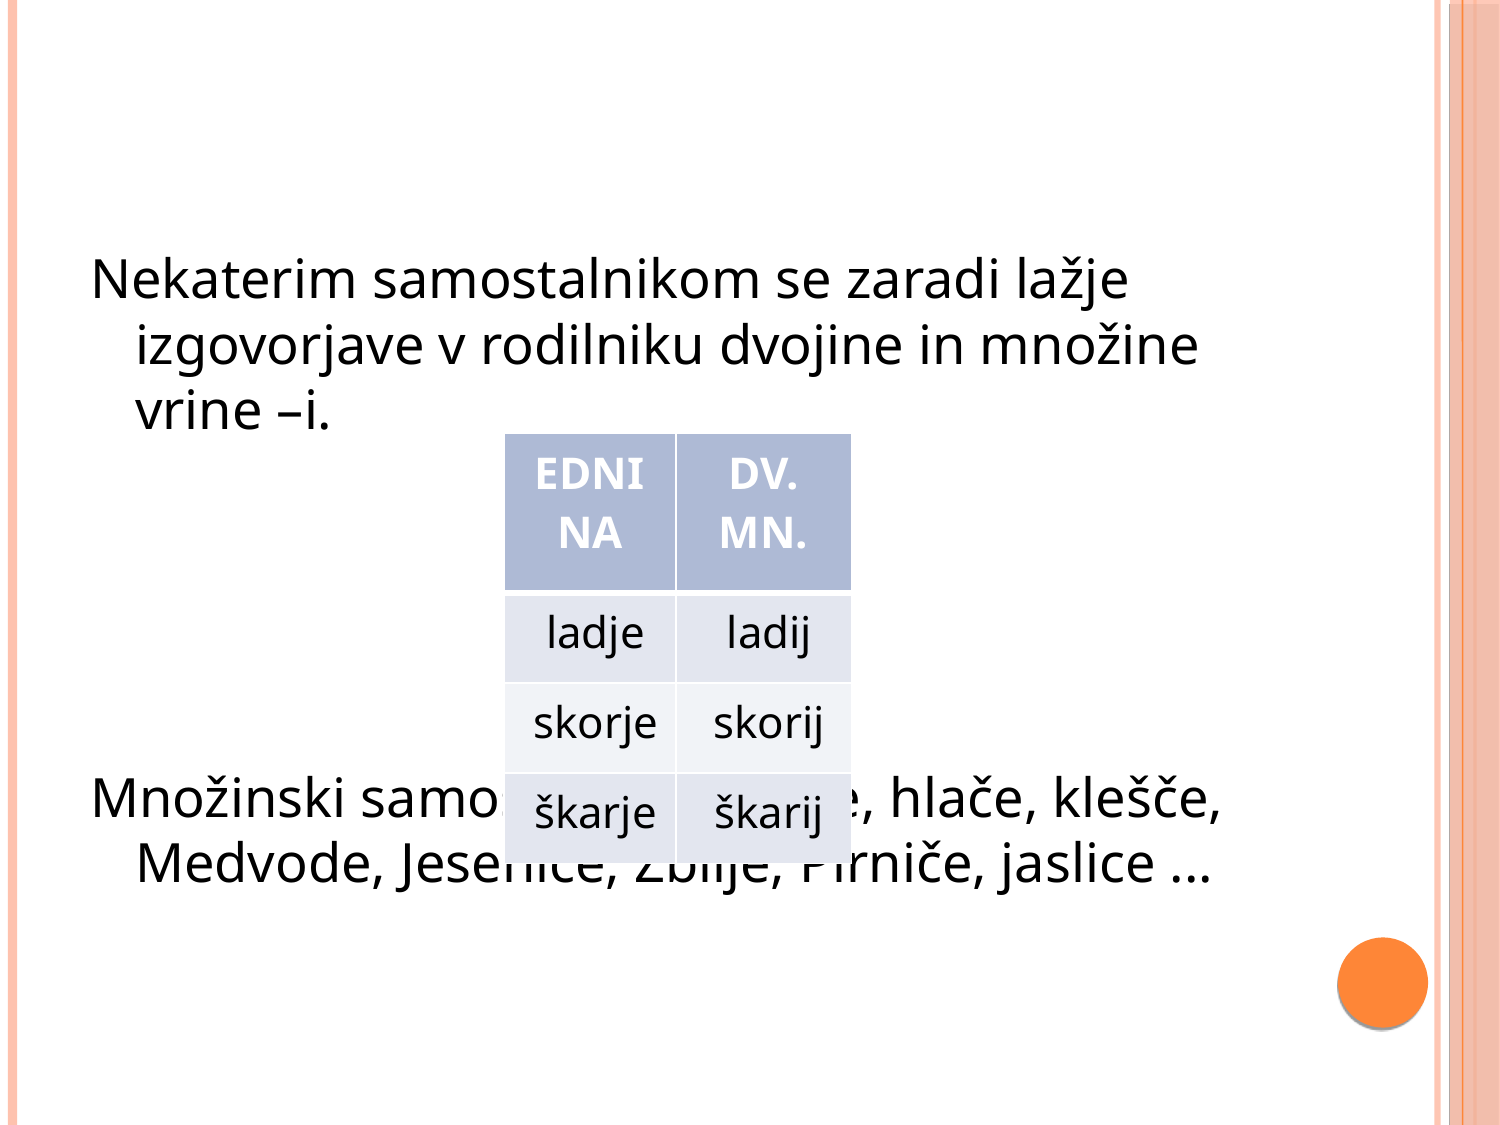

# Nekaterim samostalnikom se zaradi lažje izgovorjave v rodilniku dvojine in množine vrine –i.
Množinski samostalniki: škarje, hlače, klešče, Medvode, Jesenice, Zbilje, Pirniče, jaslice ...
| EDNINA | DV. MN. |
| --- | --- |
| ladje | ladij |
| skorje | skorij |
| škarje | škarij |